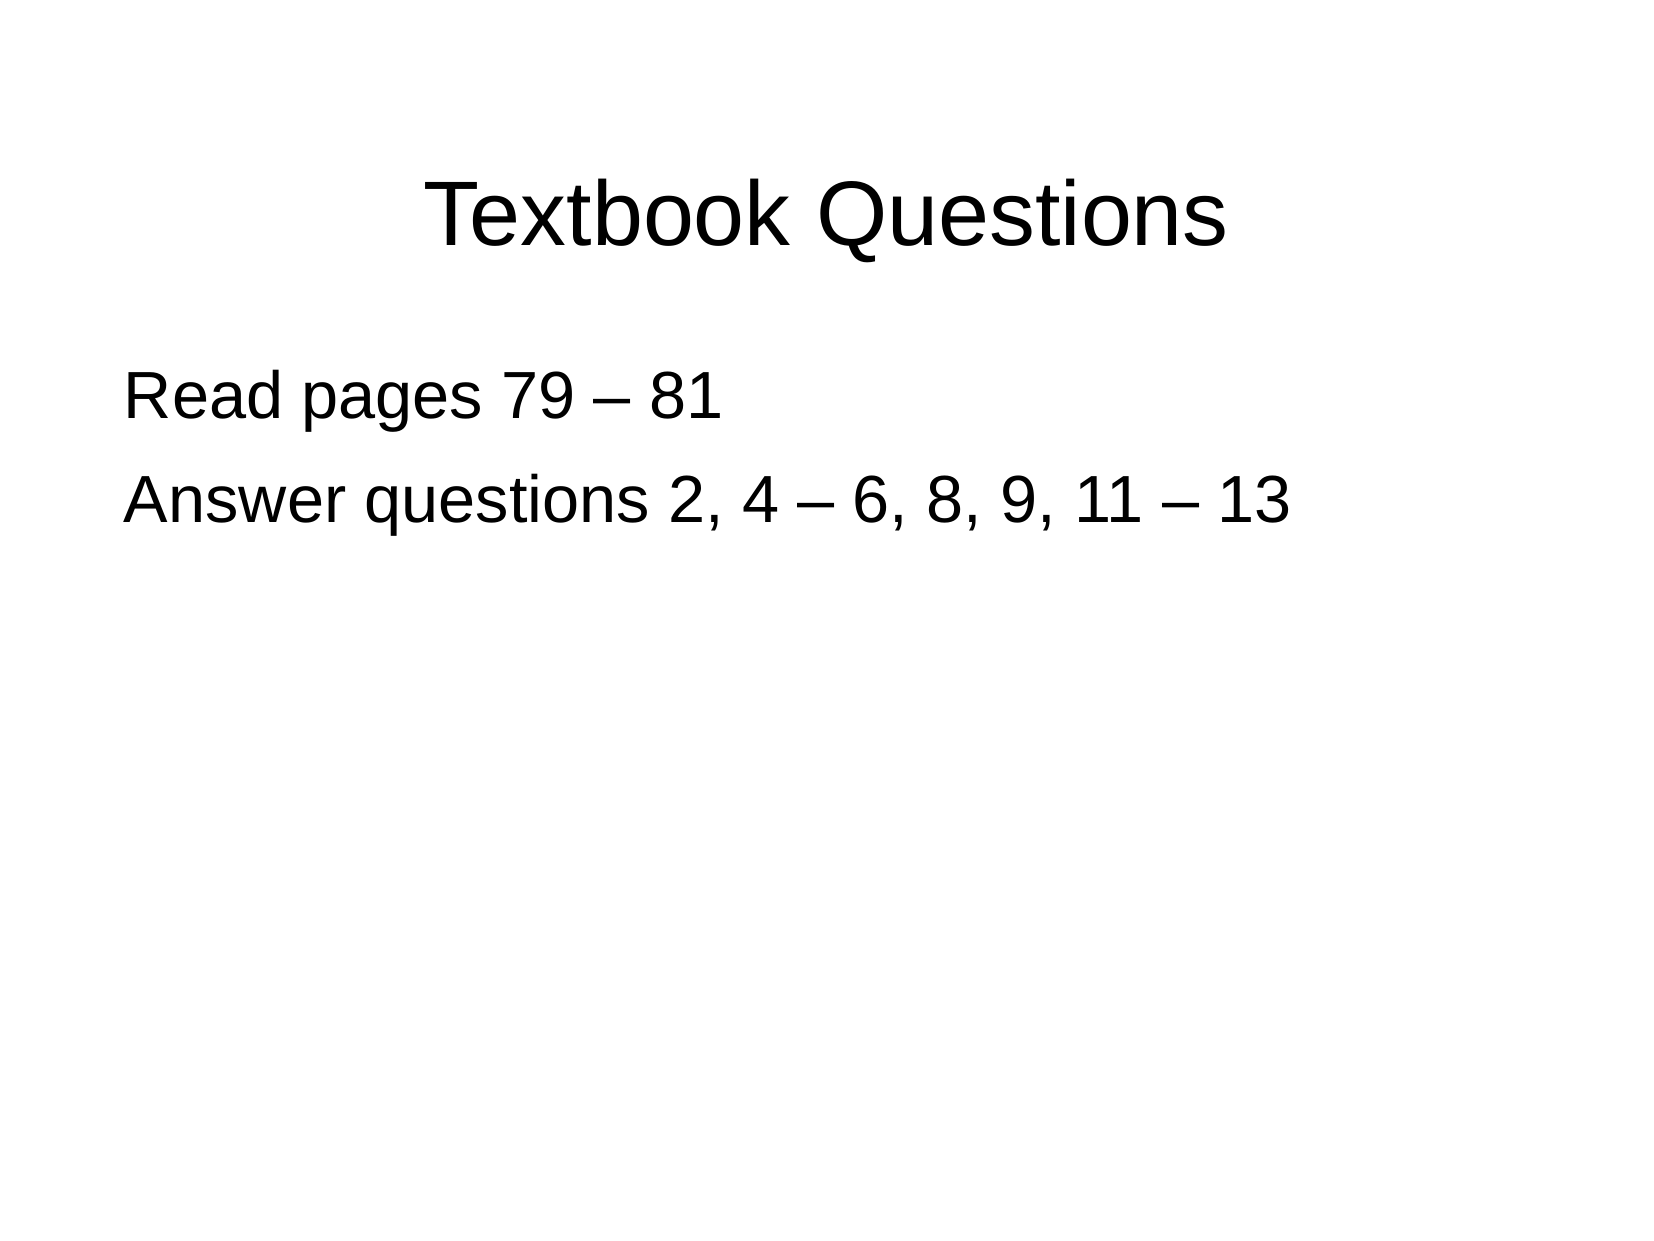

# Textbook Questions
Read pages 79 – 81
Answer questions 2, 4 – 6, 8, 9, 11 – 13